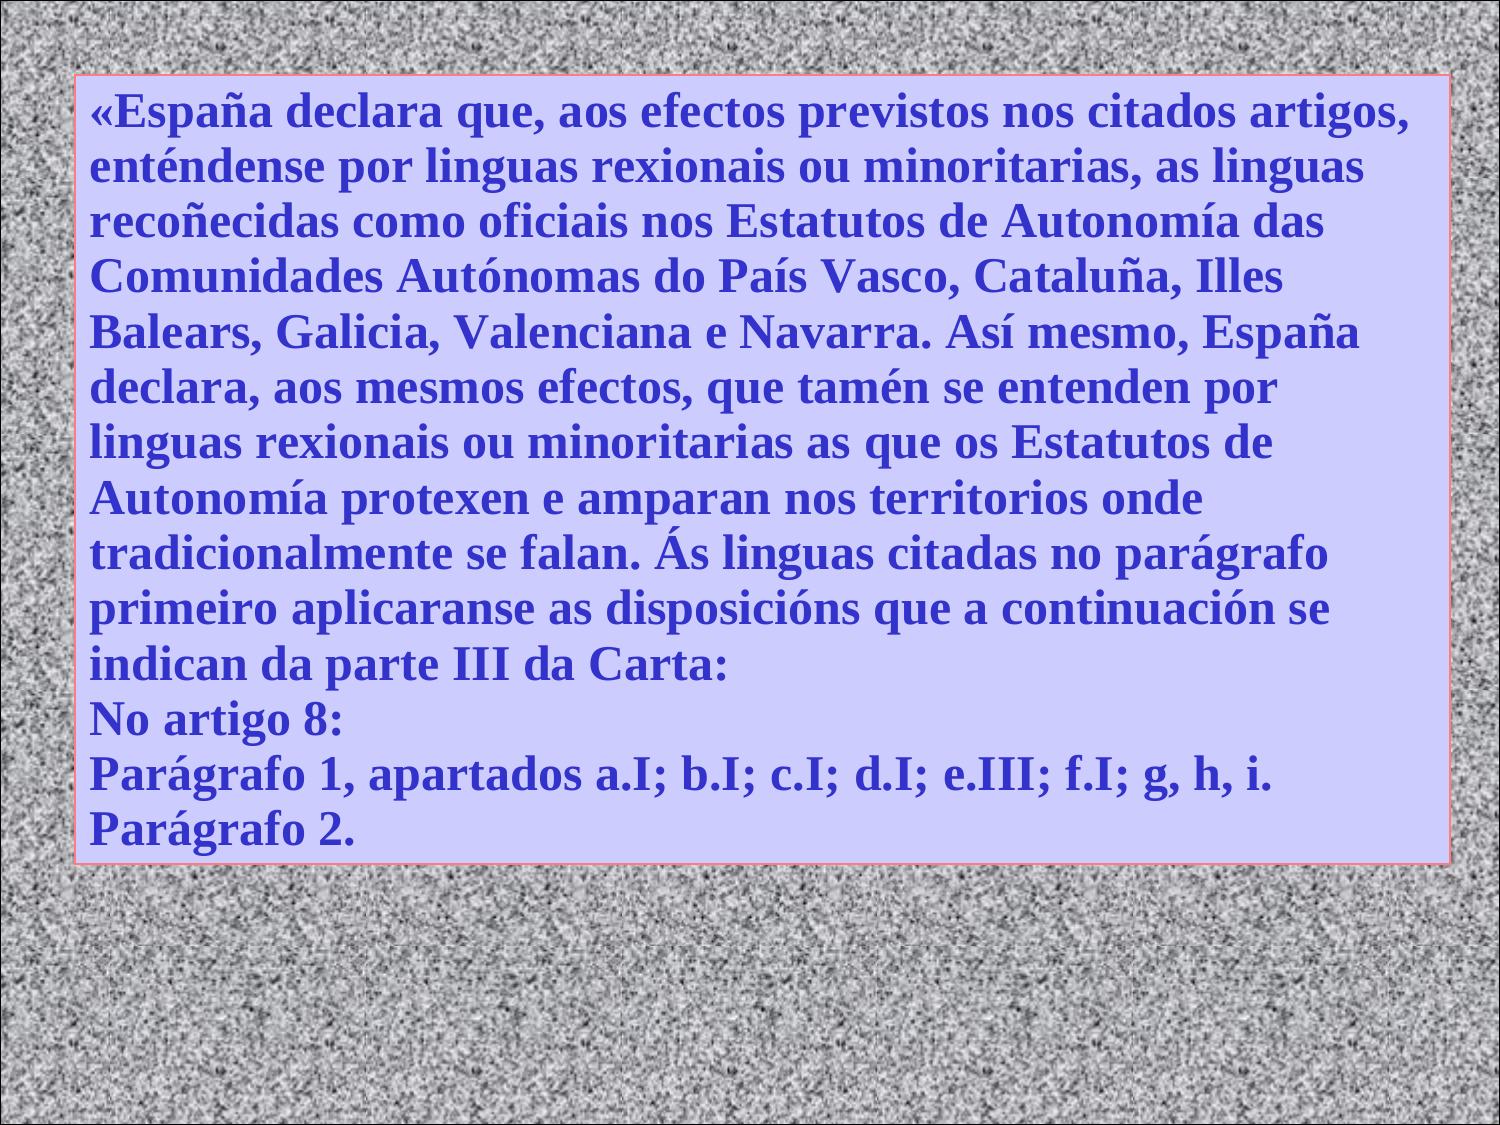

«España declara que, aos efectos previstos nos citados artigos, enténdense por linguas rexionais ou minoritarias, as linguas recoñecidas como oficiais nos Estatutos de Autonomía das Comunidades Autónomas do País Vasco, Cataluña, Illes Balears, Galicia, Valenciana e Navarra. Así mesmo, España declara, aos mesmos efectos, que tamén se entenden por linguas rexionais ou minoritarias as que os Estatutos de Autonomía protexen e amparan nos territorios onde tradicionalmente se falan. Ás linguas citadas no parágrafo primeiro aplicaranse as disposicións que a continuación se indican da parte III da Carta:
No artigo 8:
Parágrafo 1, apartados a.I; b.I; c.I; d.I; e.III; f.I; g, h, i.
Parágrafo 2.